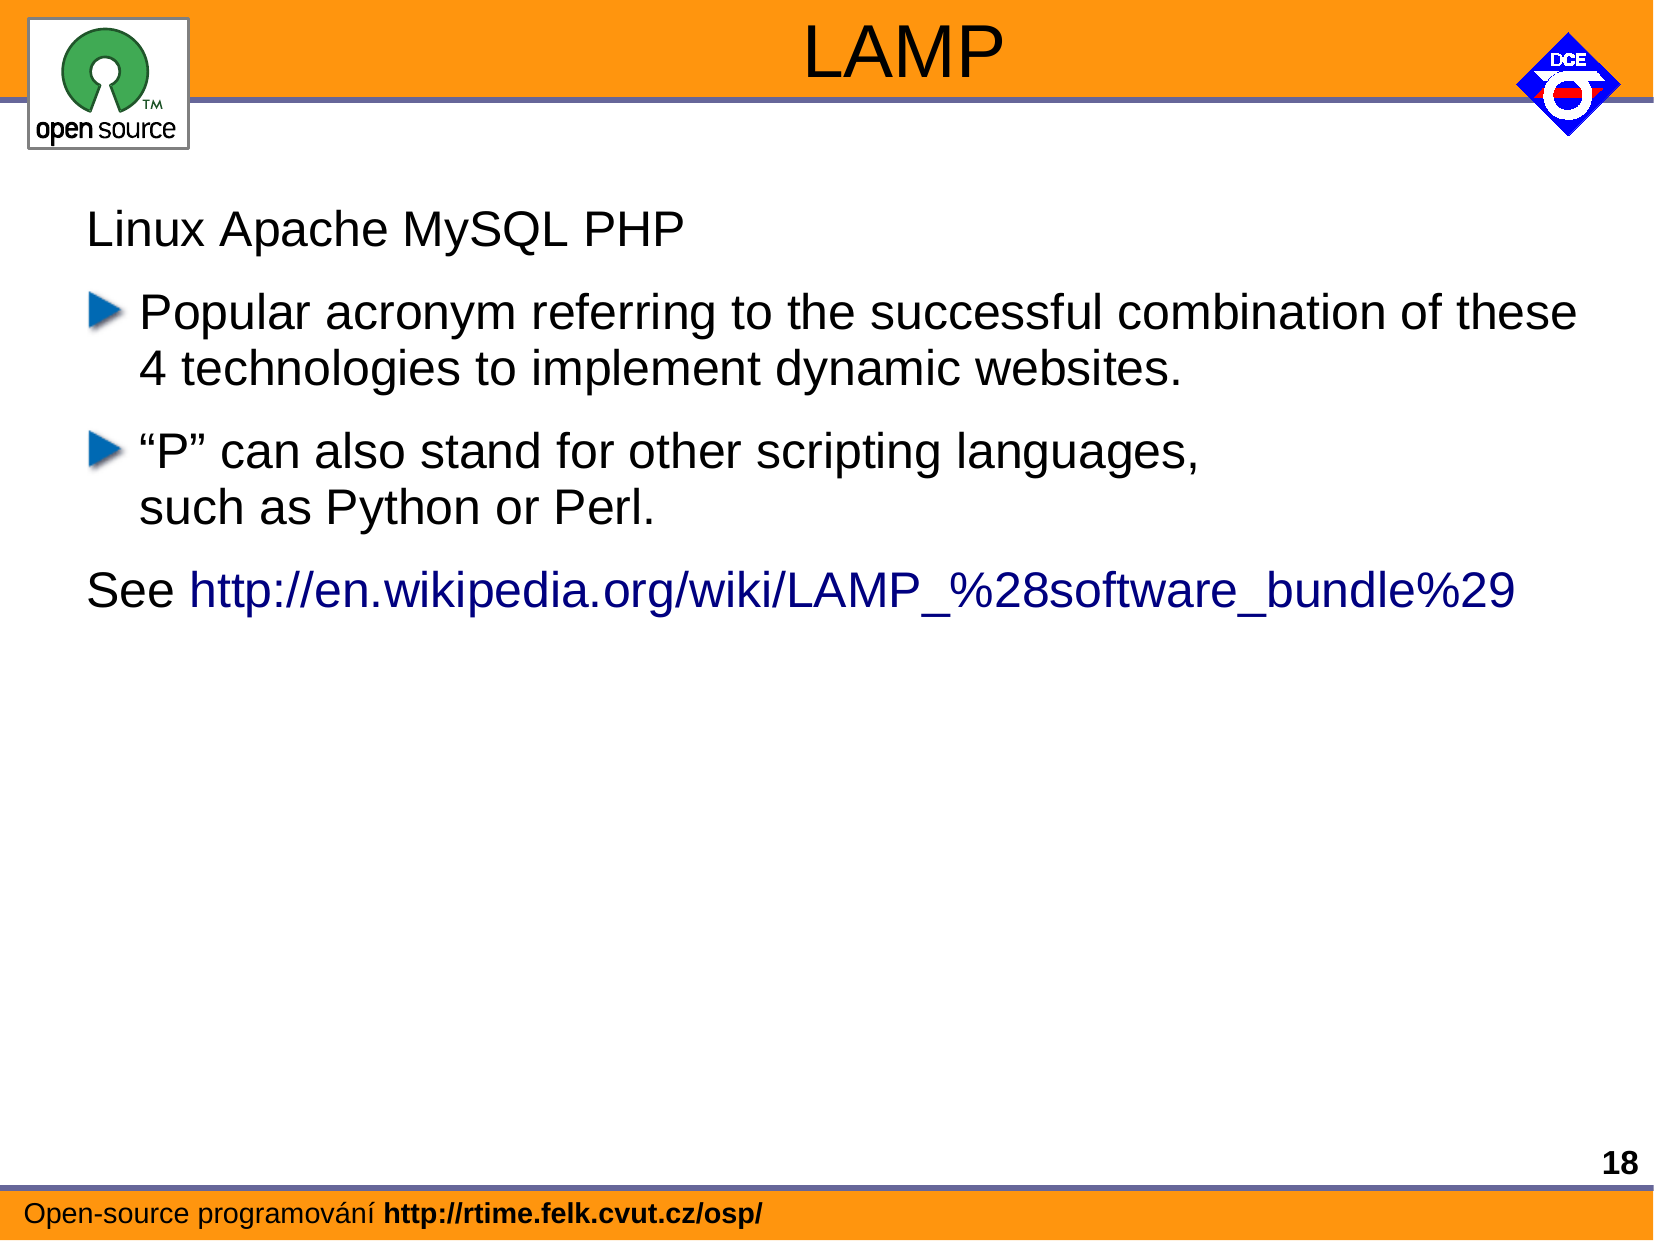

# LAMP
Linux Apache MySQL PHP
Popular acronym referring to the successful combination of these 4 technologies to implement dynamic websites.
“P” can also stand for other scripting languages,
such as Python or Perl.
See http://en.wikipedia.org/wiki/LAMP_%28software_bundle%29